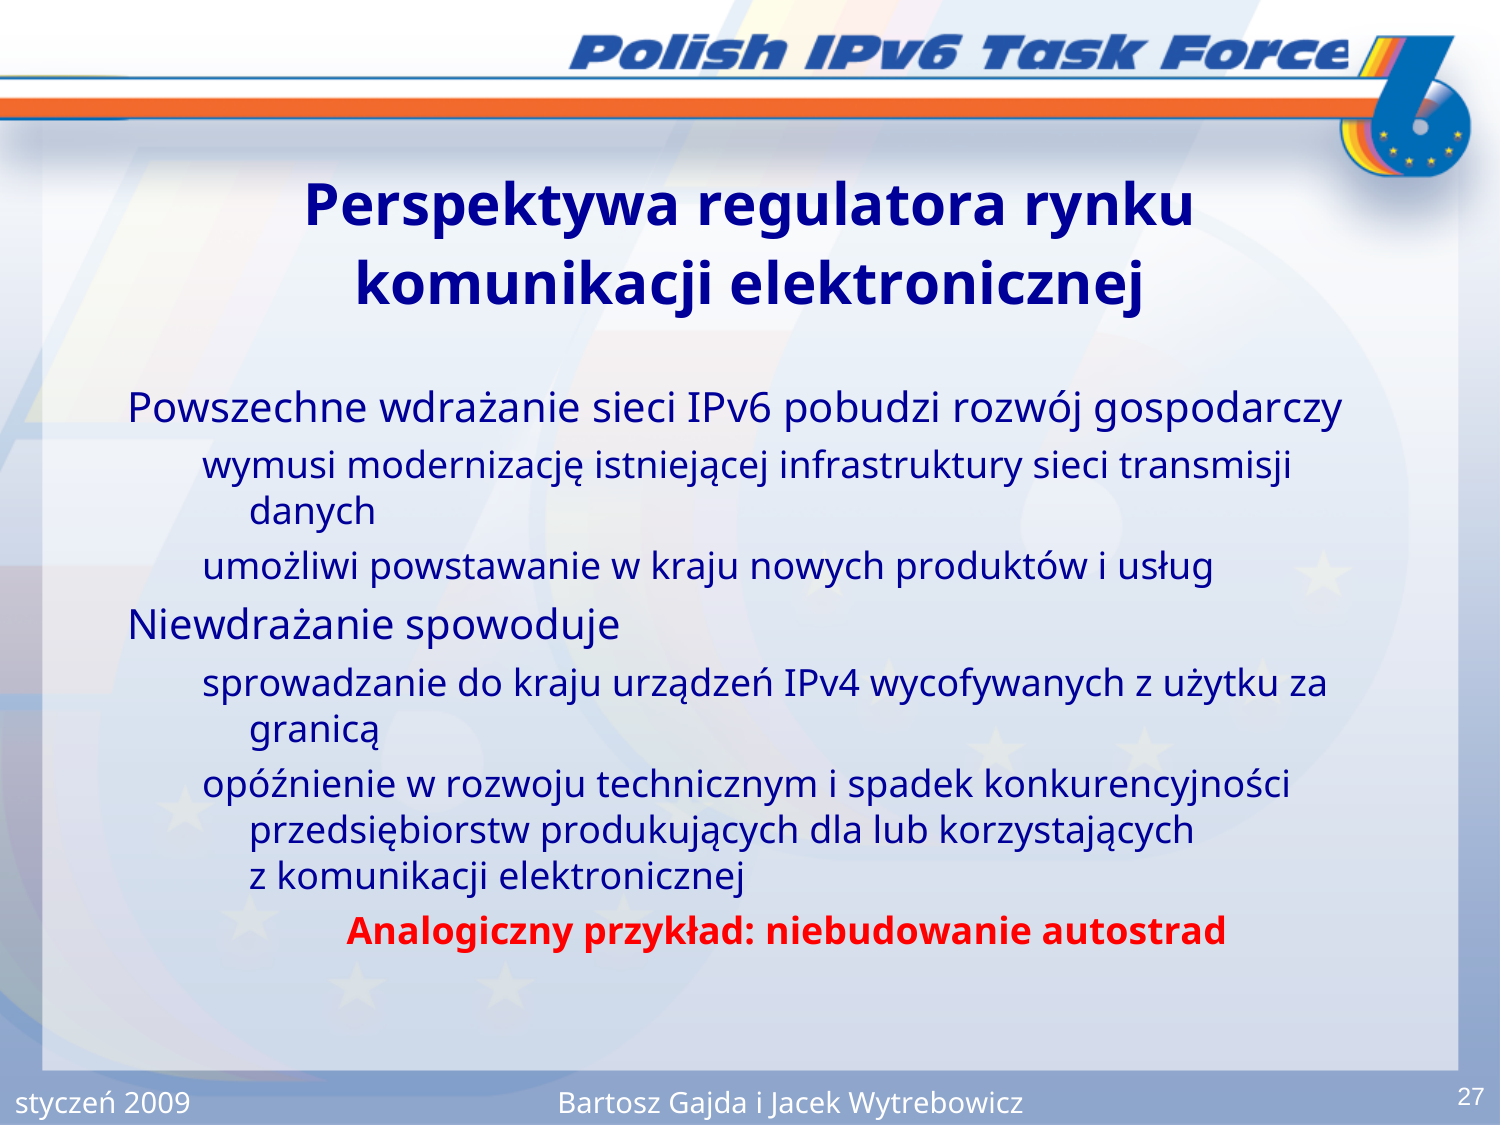

# Perspektywa regulatora rynku komunikacji elektronicznej
Powszechne wdrażanie sieci IPv6 pobudzi rozwój gospodarczy
wymusi modernizację istniejącej infrastruktury sieci transmisji danych
umożliwi powstawanie w kraju nowych produktów i usług
Niewdrażanie spowoduje
sprowadzanie do kraju urządzeń IPv4 wycofywanych z użytku za granicą
opóźnienie w rozwoju technicznym i spadek konkurencyjności przedsiębiorstw produkujących dla lub korzystających
z komunikacji elektronicznej
Analogiczny przykład: niebudowanie autostrad
styczeń 2009
Bartosz Gajda i Jacek Wytrebowicz
27